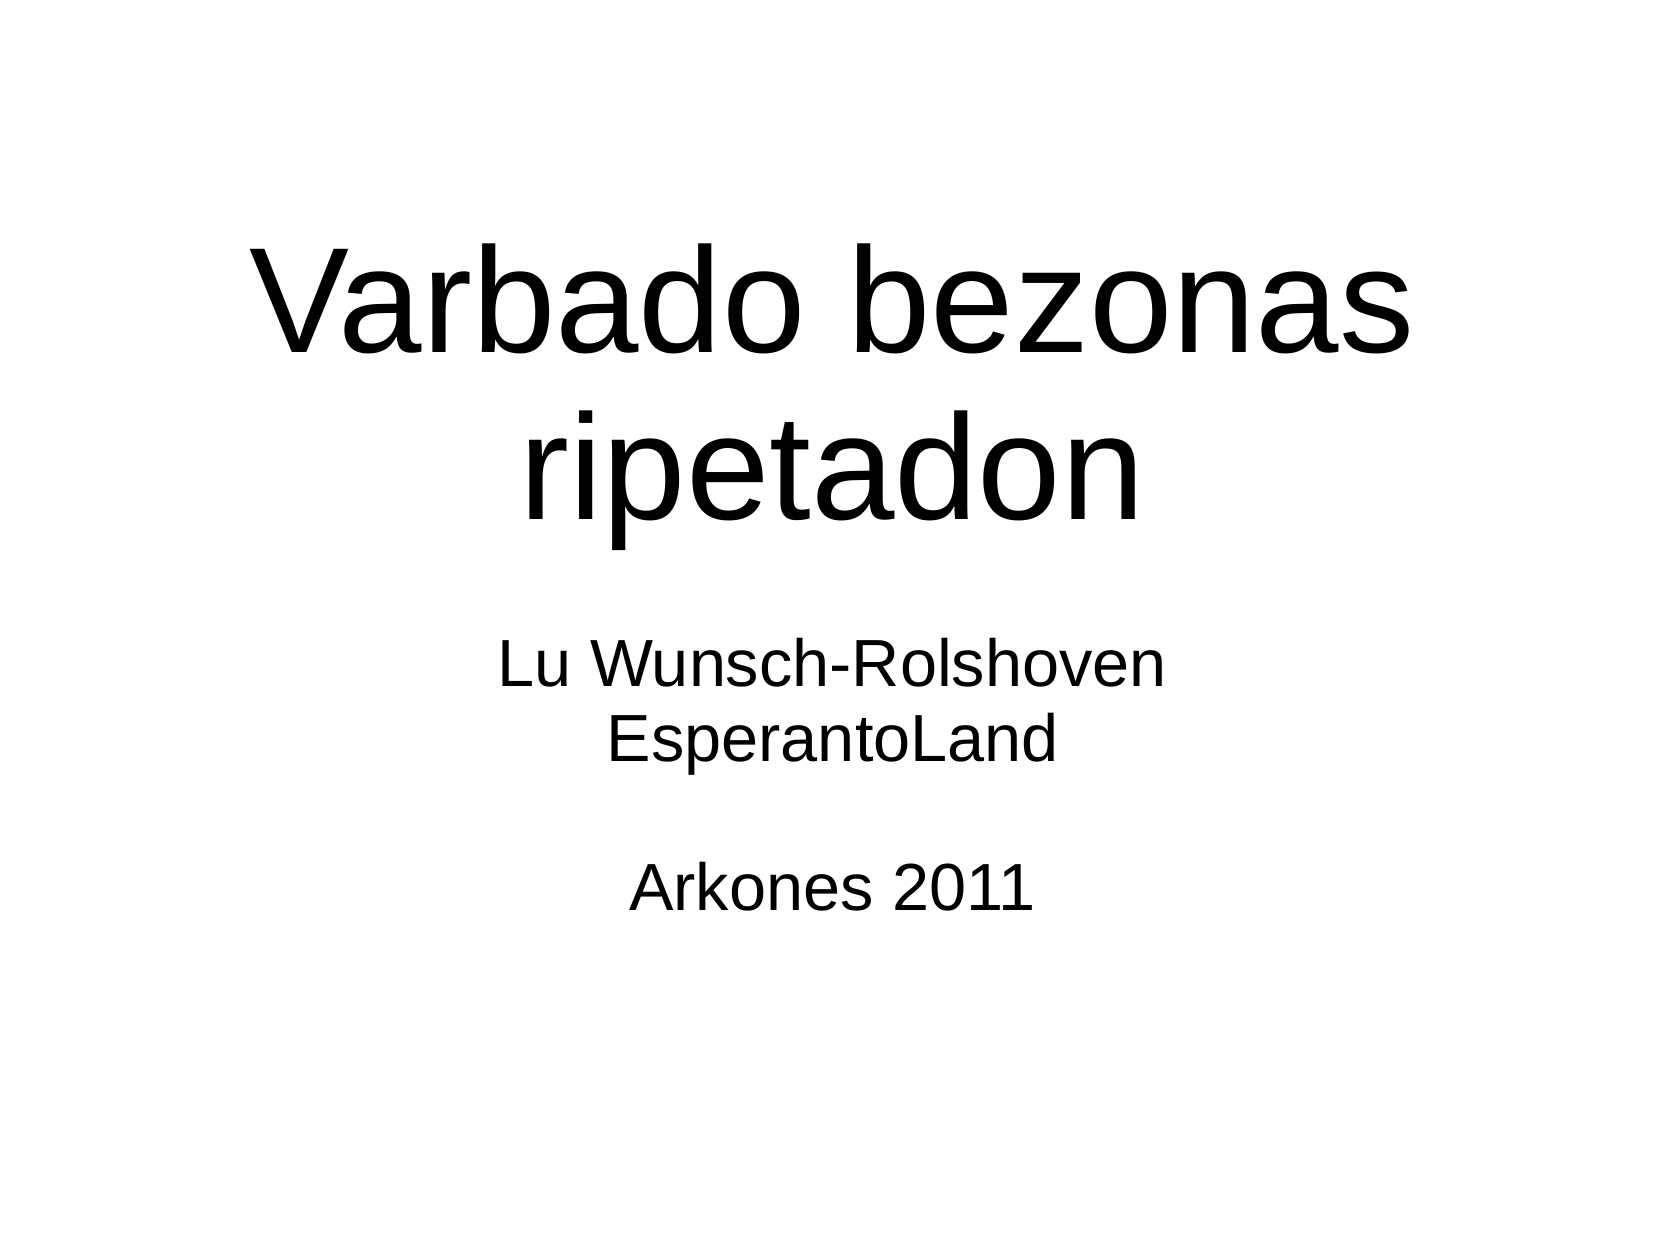

#
Varbado bezonas ripetadon
Lu Wunsch-Rolshoven
EsperantoLand
Arkones 2011